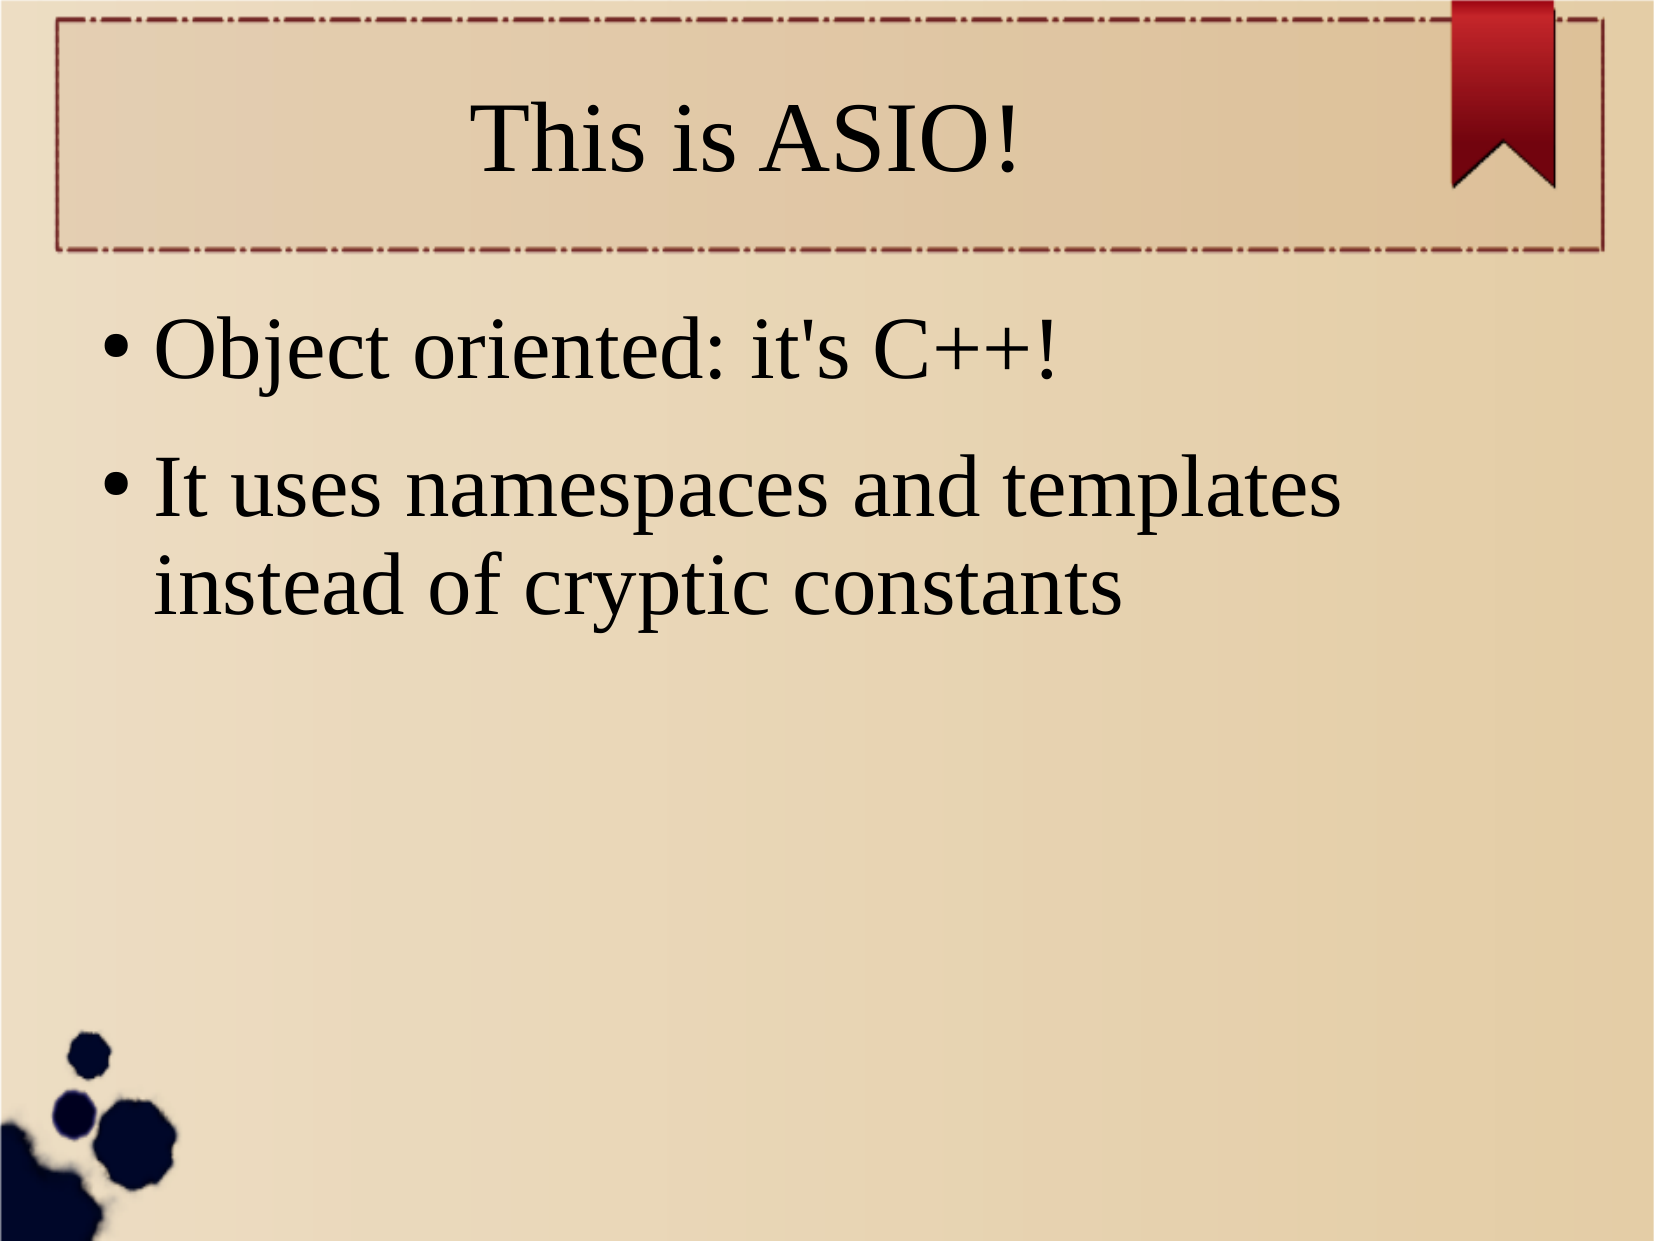

# This is ASIO!
Object oriented: it's C++!
It uses namespaces and templates instead of cryptic constants